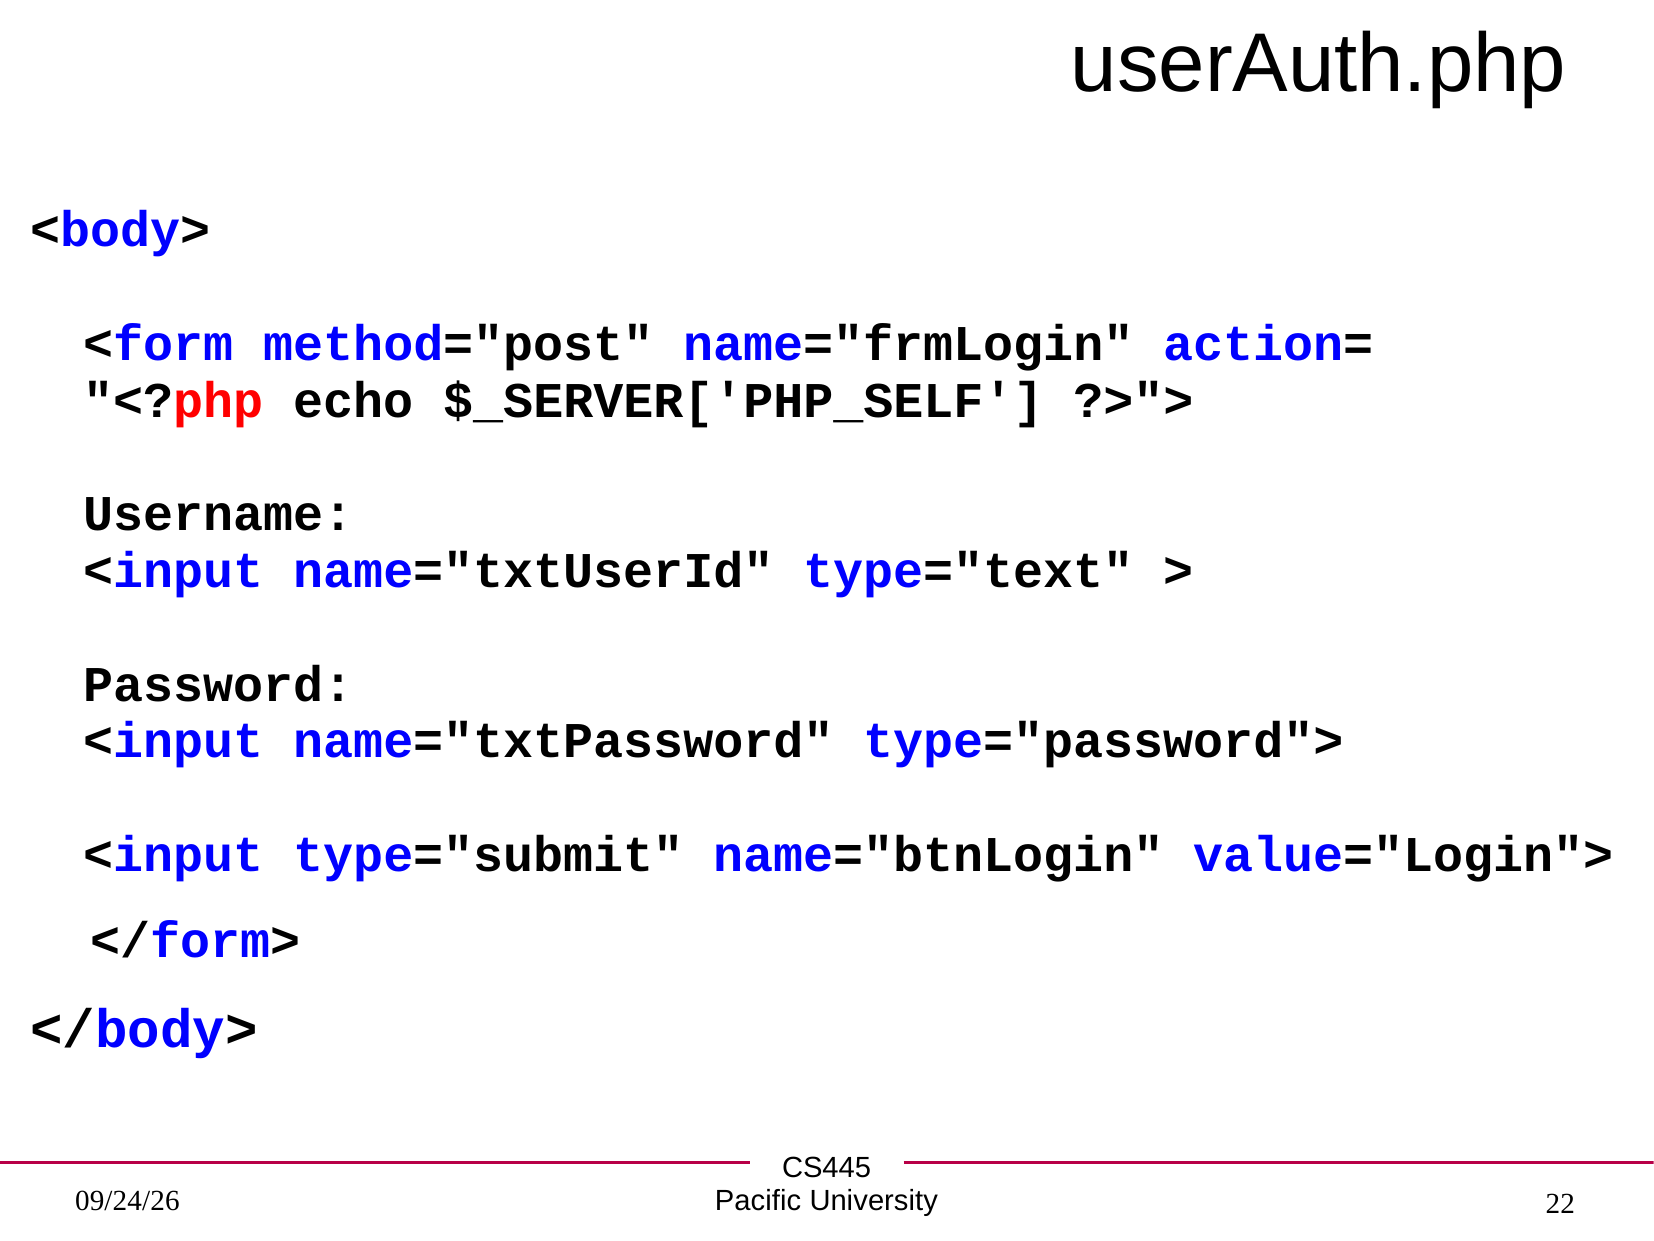

# userAuth.php
<body>
<form method="post" name="frmLogin" action=
"<?php echo $_SERVER['PHP_SELF'] ?>">
Username:
<input name="txtUserId" type="text" >
Password:
<input name="txtPassword" type="password">
<input type="submit" name="btnLogin" value="Login">
 </form>
</body>